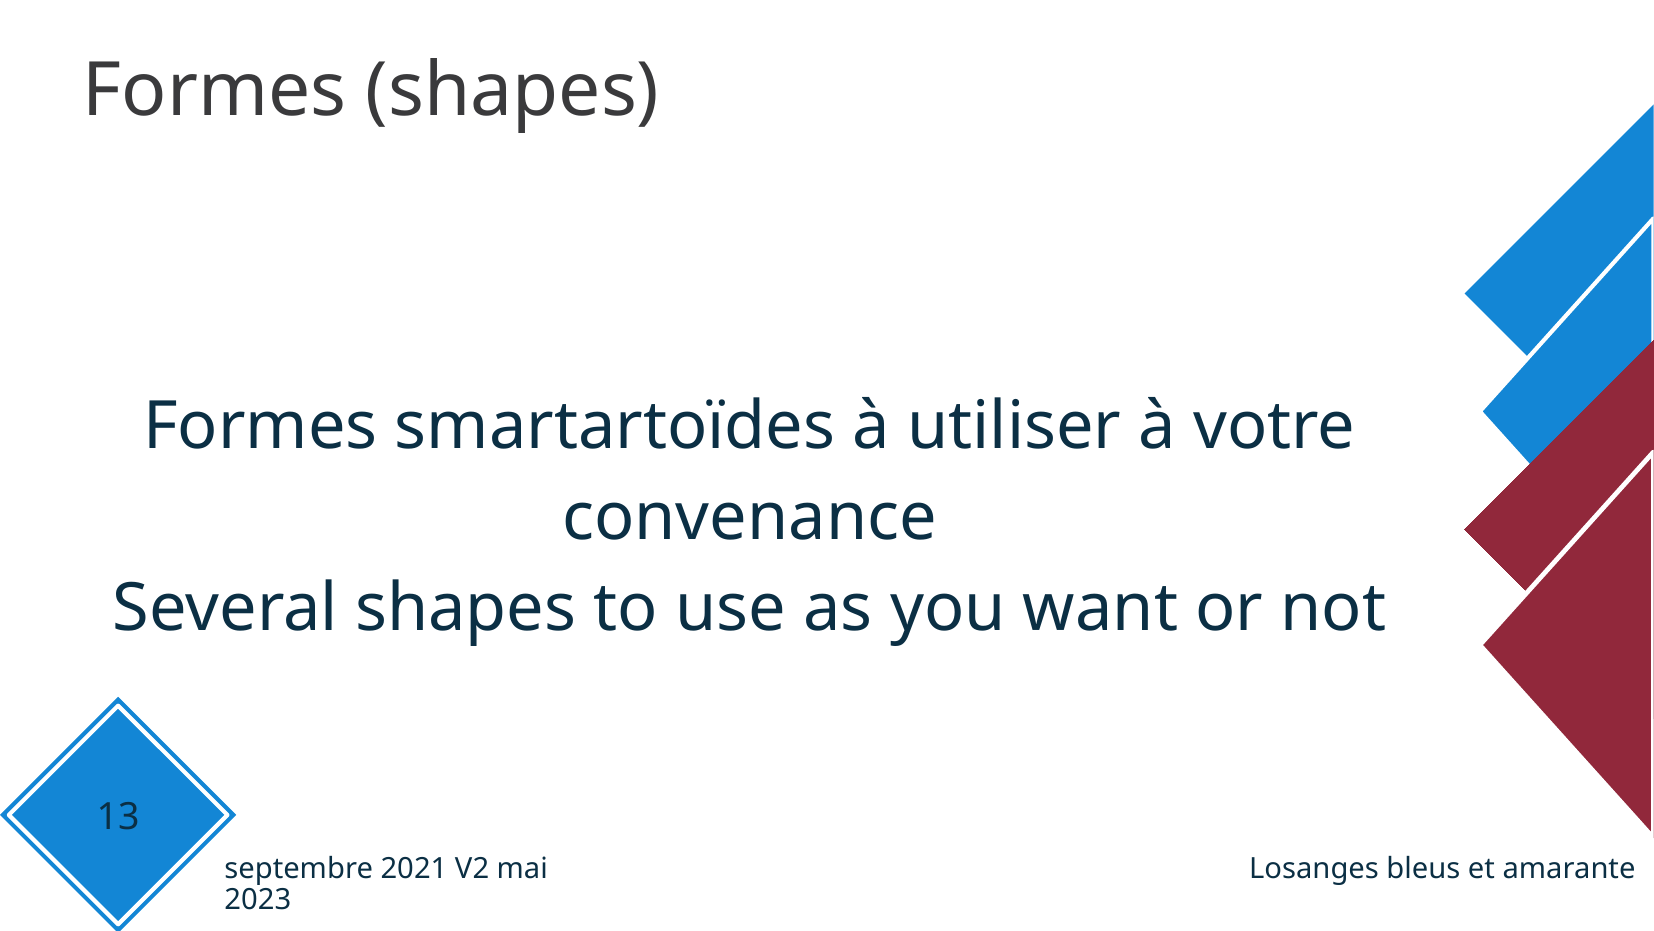

# Formes (shapes)
Formes smartartoïdes à utiliser à votre convenance
Several shapes to use as you want or not
13
septembre 2021 V2 mai 2023
Losanges bleus et amarante